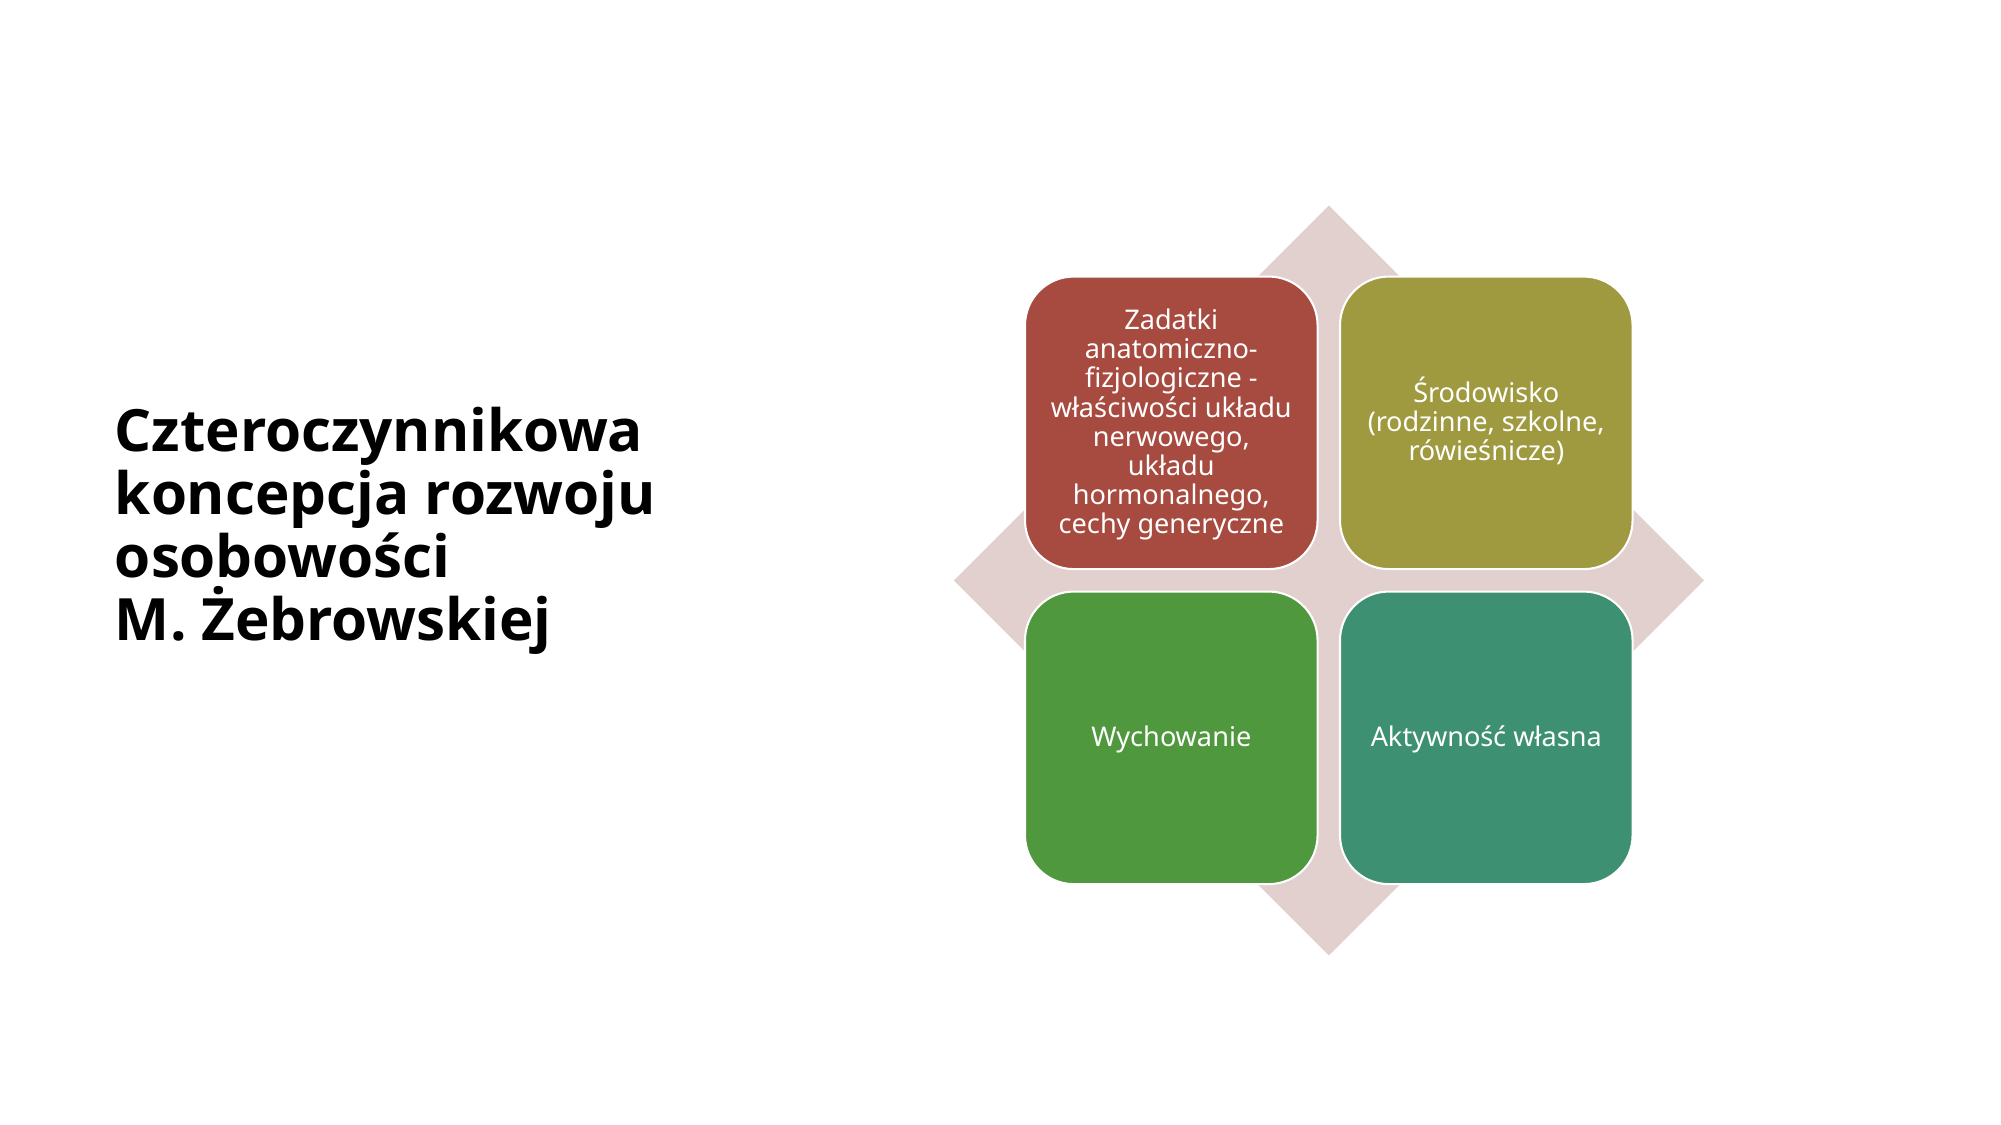

# Czteroczynnikowa koncepcja rozwoju osobowości M. Żebrowskiej
Zadatki anatomiczno-fizjologiczne - właściwości układu nerwowego, układu hormonalnego, cechy generyczne
Środowisko (rodzinne, szkolne, rówieśnicze)
Wychowanie
Aktywność własna